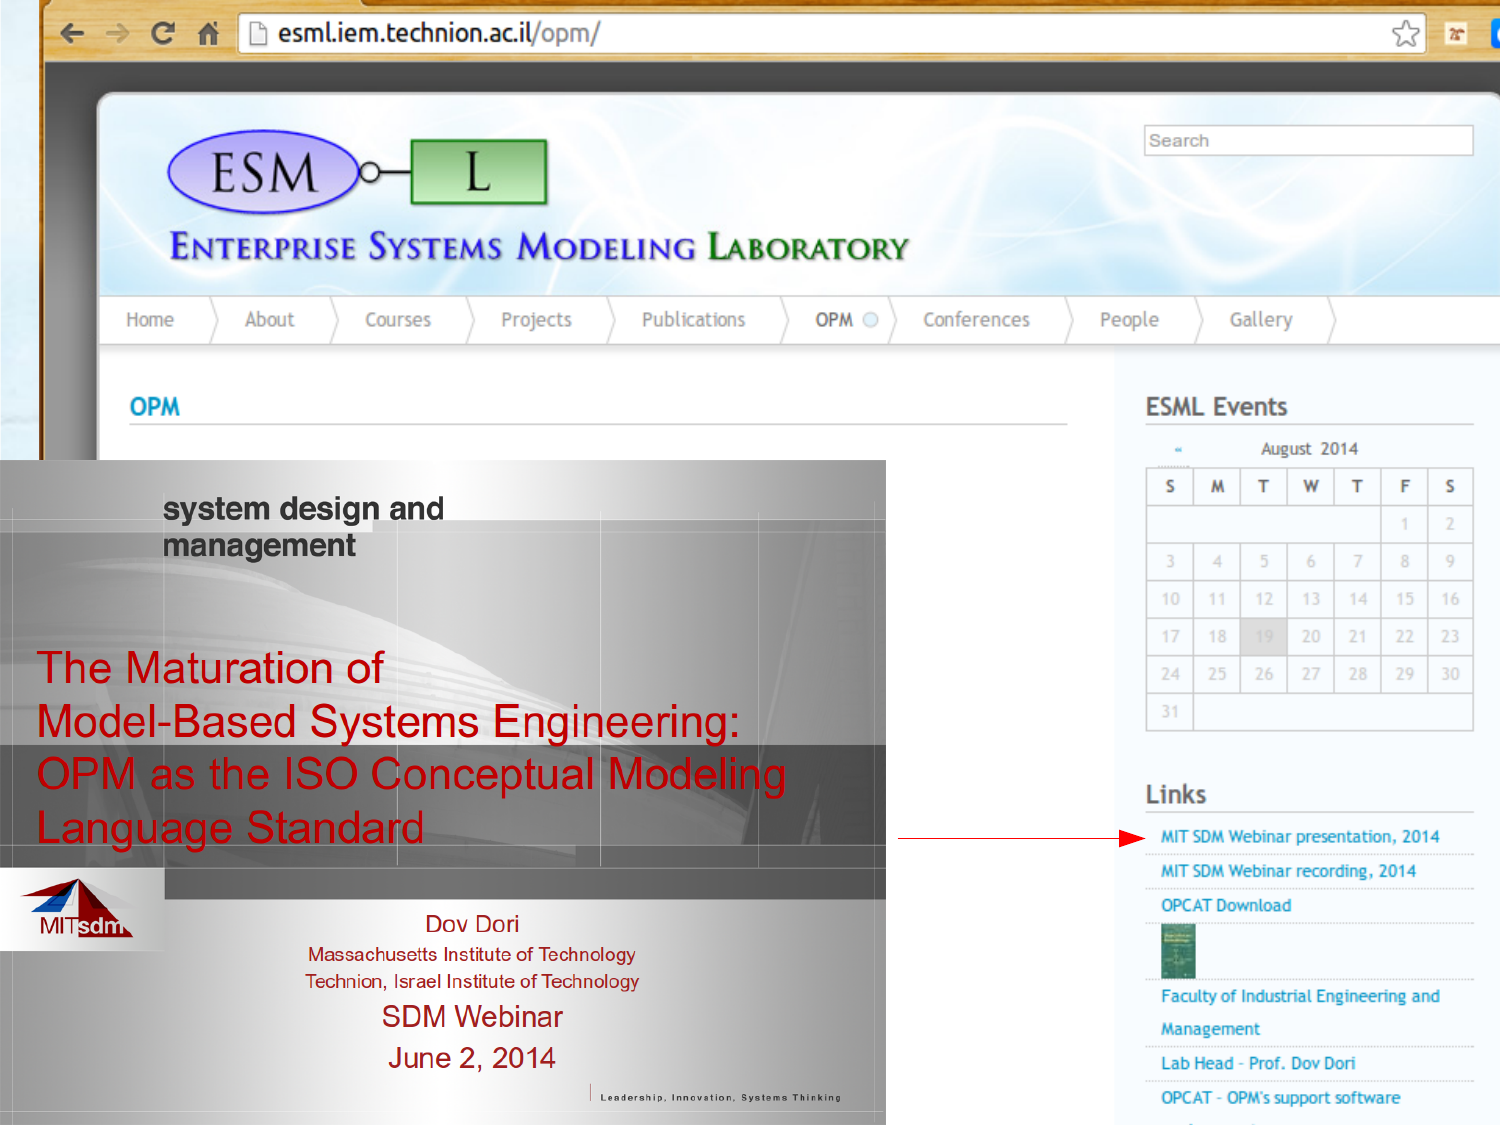

# Enterprise Systems Modeling Laboratory
An Invitation to Service Systems Thinking
October 2014
88